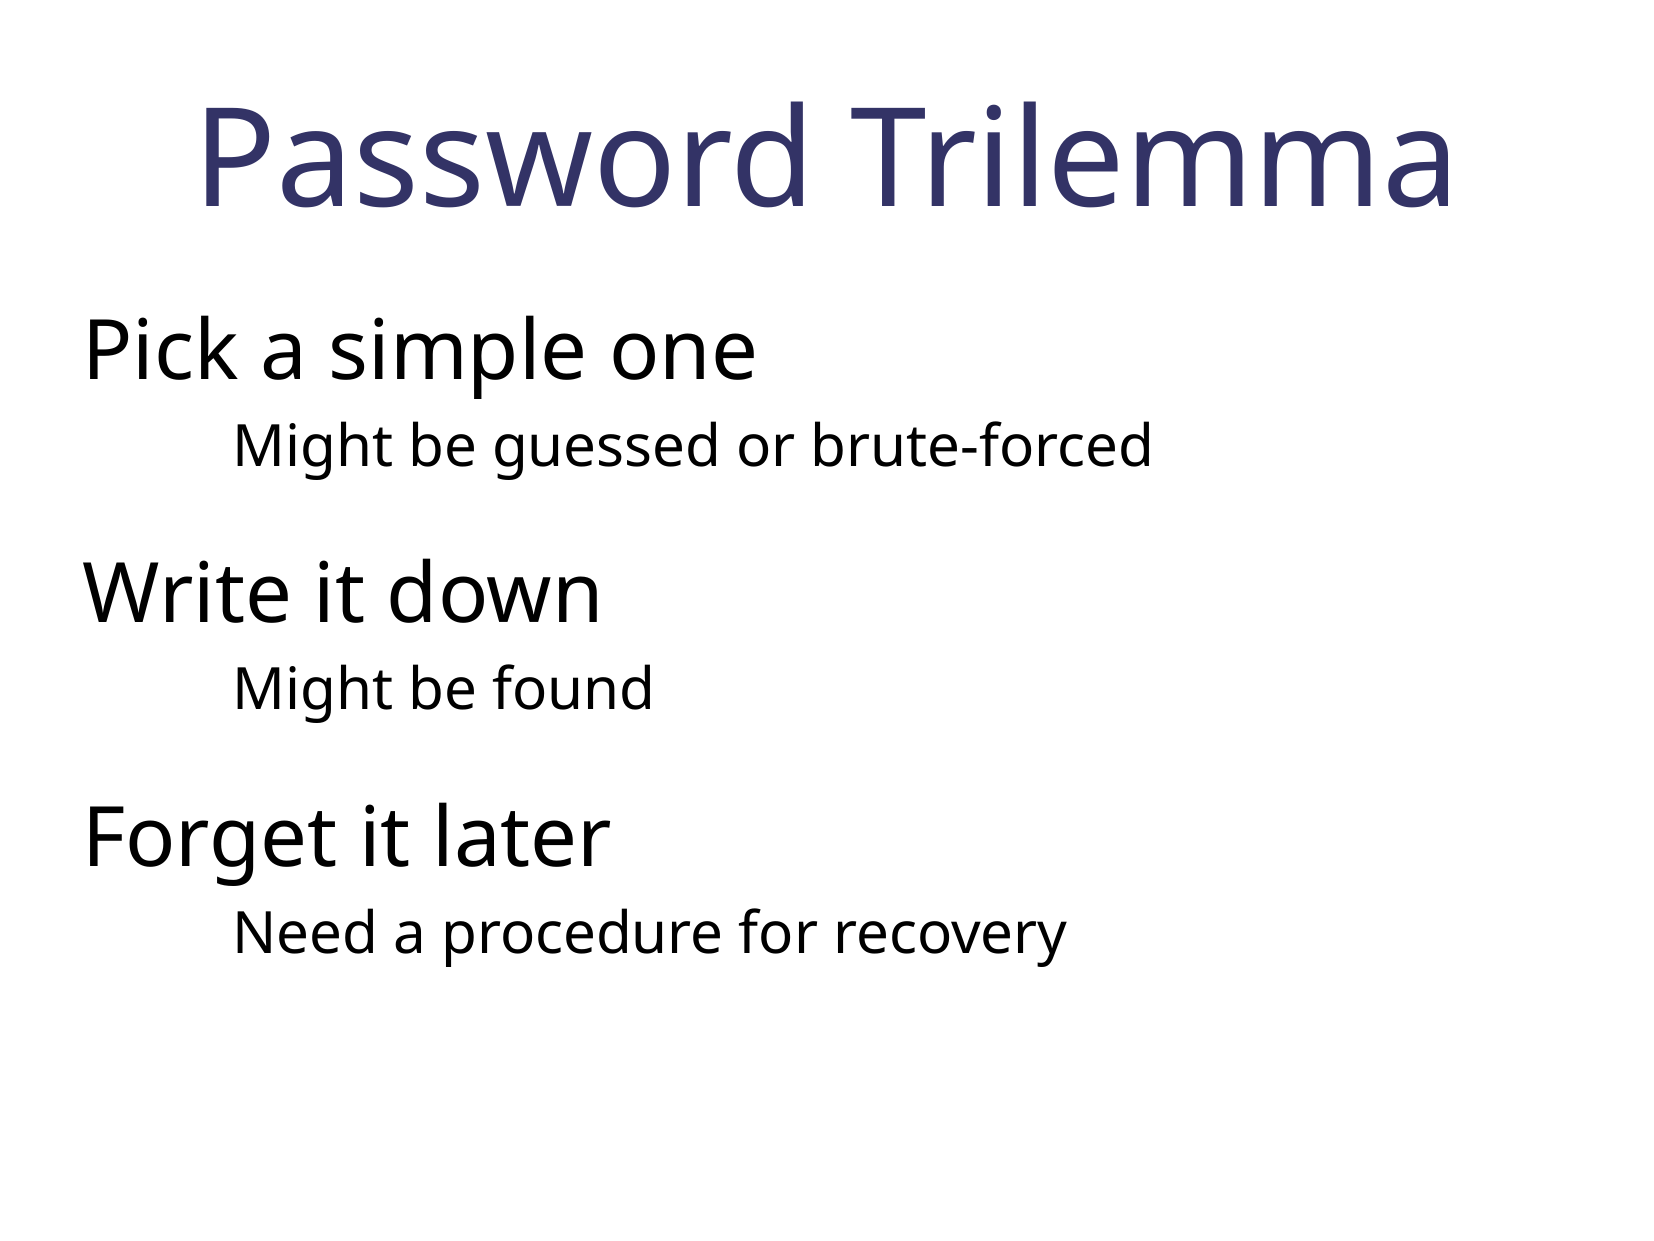

# Password Trilemma
Pick a simple one
		Might be guessed or brute-forced
Write it down
		Might be found
Forget it later
		Need a procedure for recovery